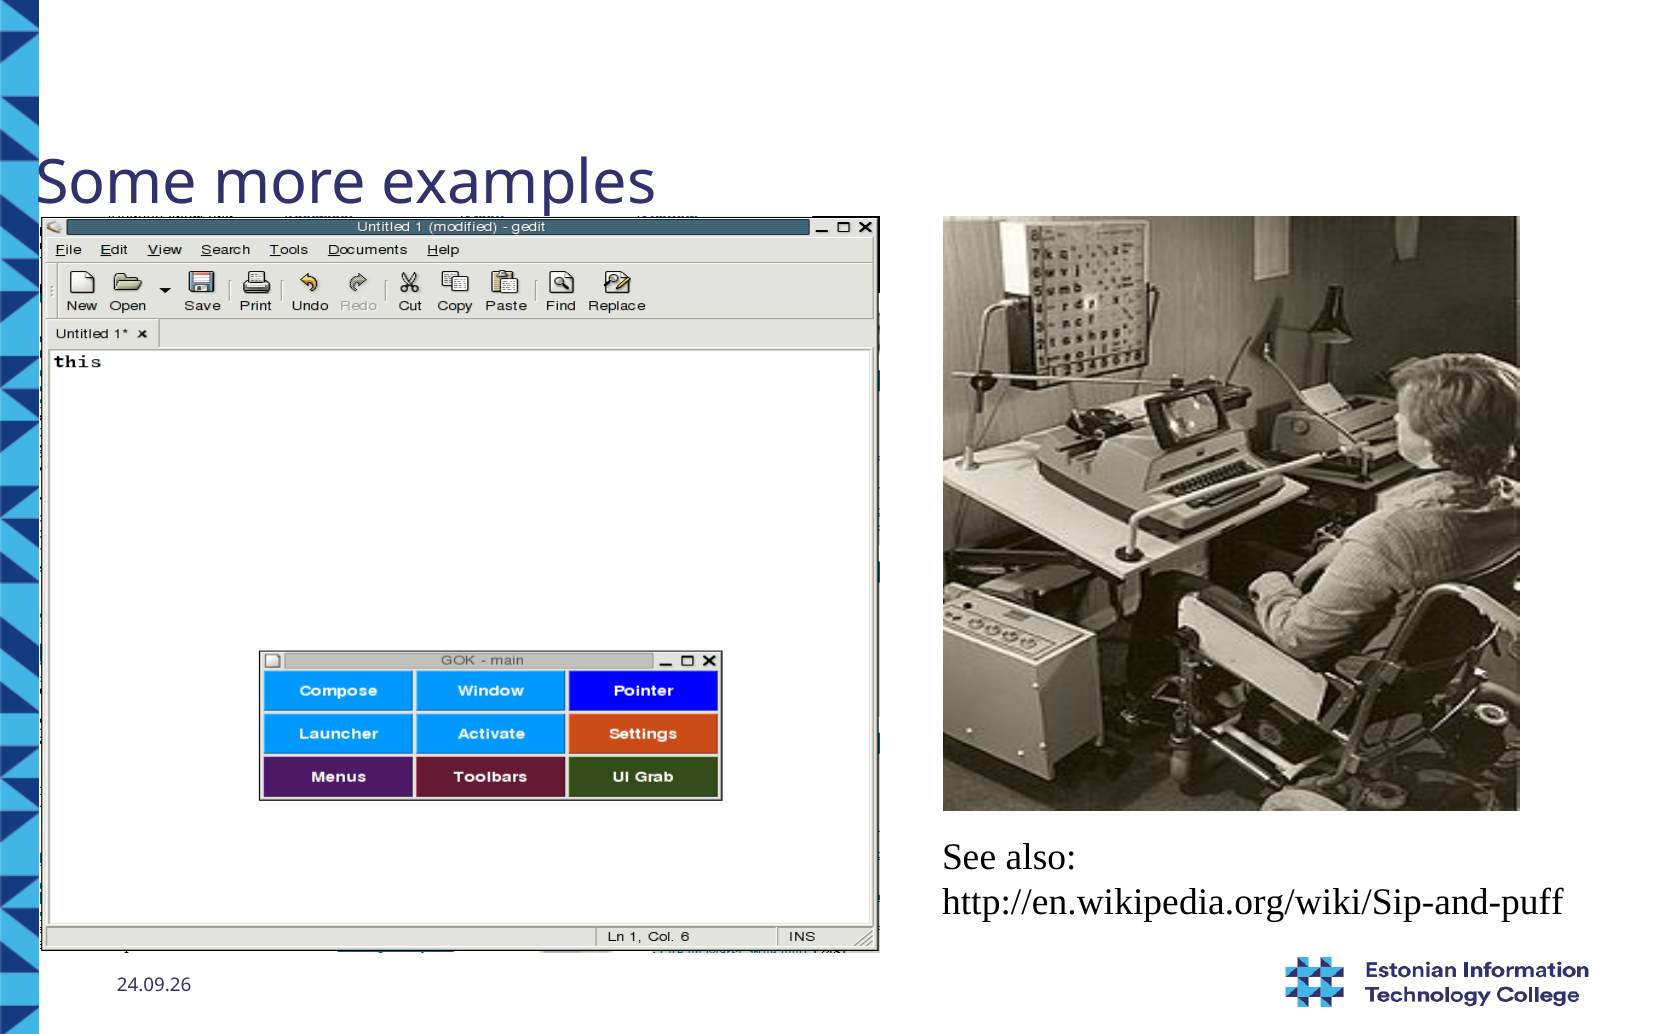

# Some more examples
See also:
http://en.wikipedia.org/wiki/Sip-and-puff